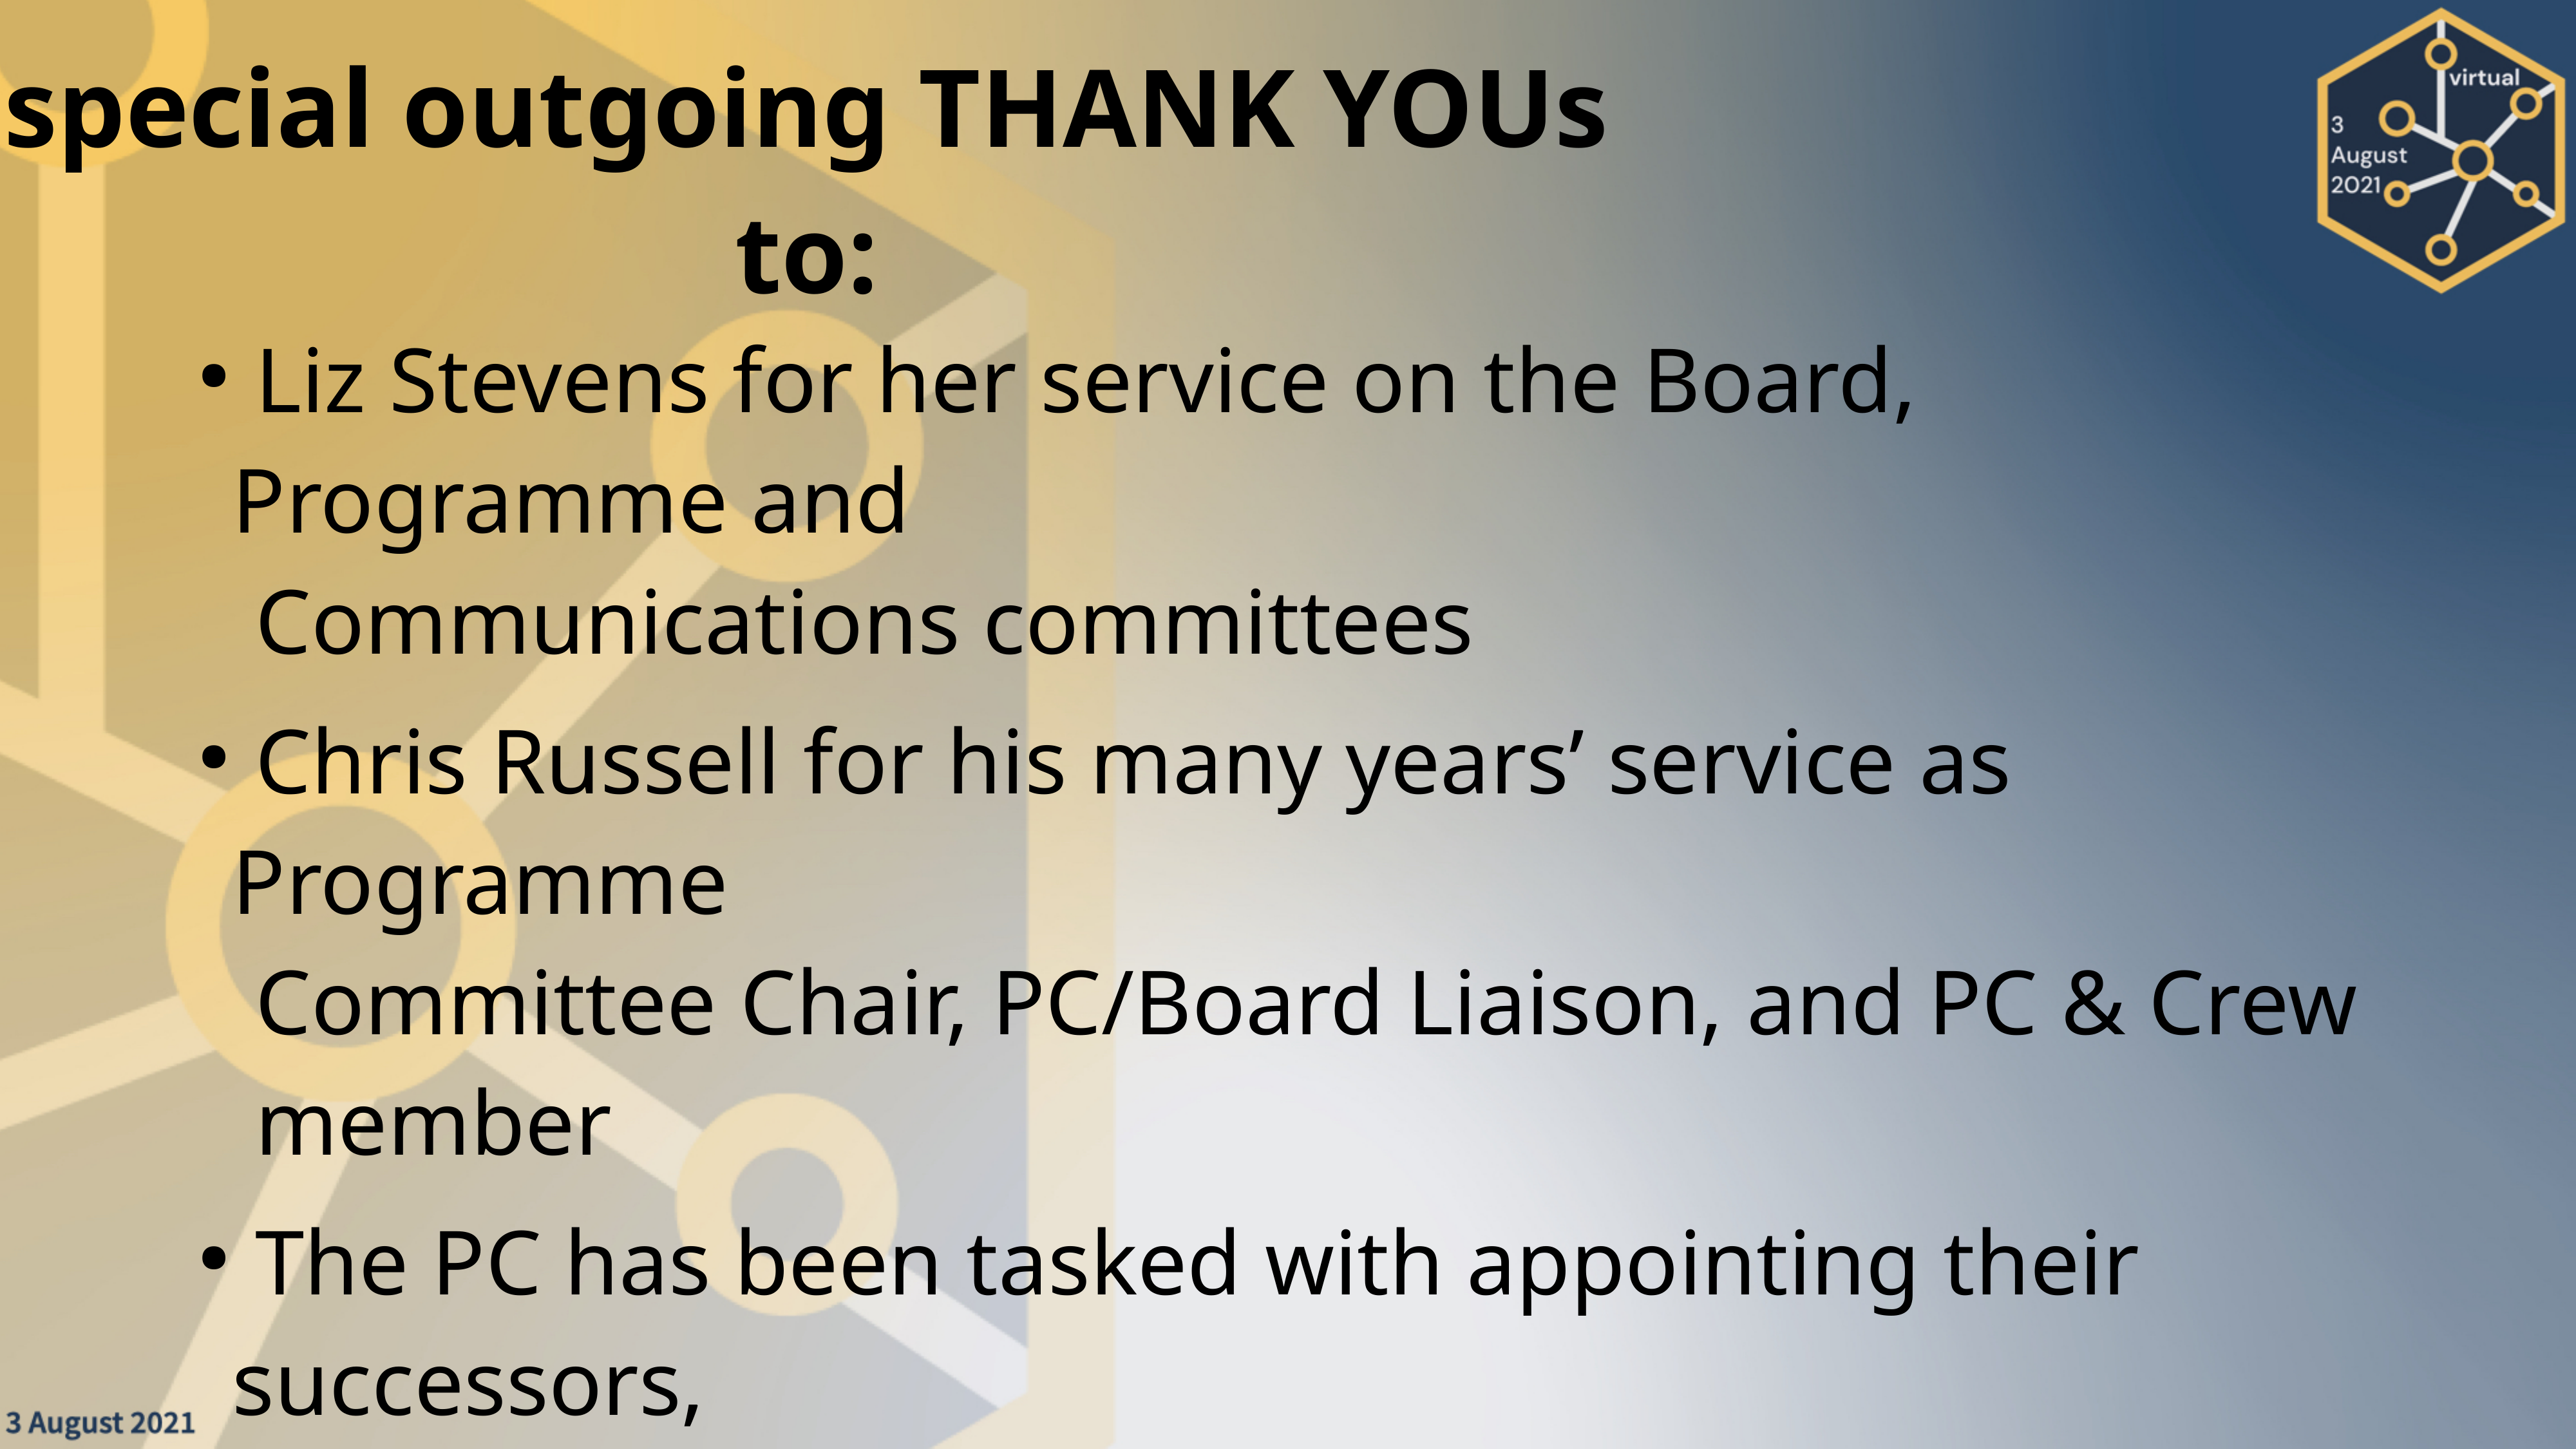

# special outgoing THANK YOUs to:
 Liz Stevens for her service on the Board, Programme and
 Communications committees
 Chris Russell for his many years’ service as Programme
 Committee Chair, PC/Board Liaison, and PC & Crew
 member
 The PC has been tasked with appointing their successors,
 and we continue to seek new Board and PC members